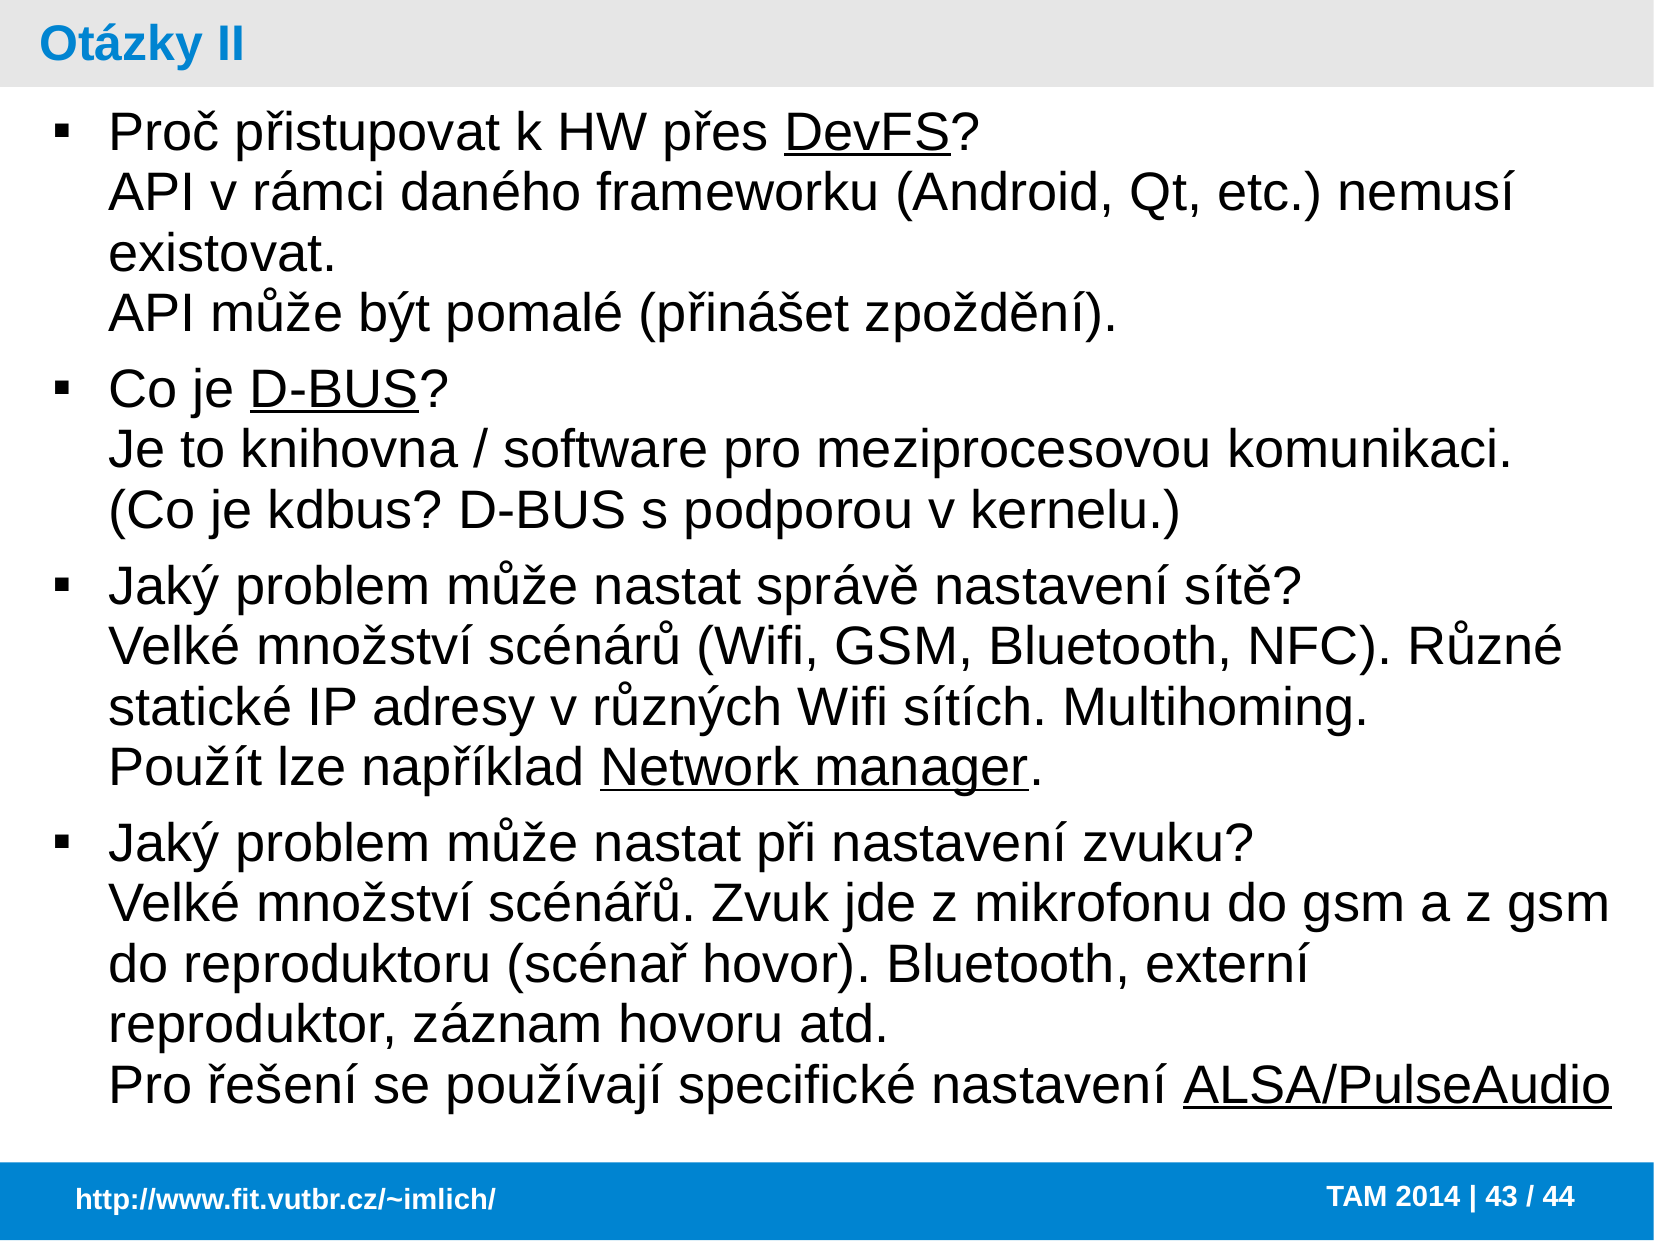

# Otázky II
Proč přistupovat k HW přes DevFS?
API v rámci daného frameworku (Android, Qt, etc.) nemusí existovat.
API může být pomalé (přinášet zpoždění).
Co je D-BUS?
Je to knihovna / software pro meziprocesovou komunikaci.
(Co je kdbus? D-BUS s podporou v kernelu.)
Jaký problem může nastat správě nastavení sítě?
Velké množství scénárů (Wifi, GSM, Bluetooth, NFC). Různé statické IP adresy v různých Wifi sítích. Multihoming.
Použít lze například Network manager.
Jaký problem může nastat při nastavení zvuku?
Velké množství scénářů. Zvuk jde z mikrofonu do gsm a z gsm do reproduktoru (scénař hovor). Bluetooth, externí reproduktor, záznam hovoru atd.
Pro řešení se používají specifické nastavení ALSA/PulseAudio